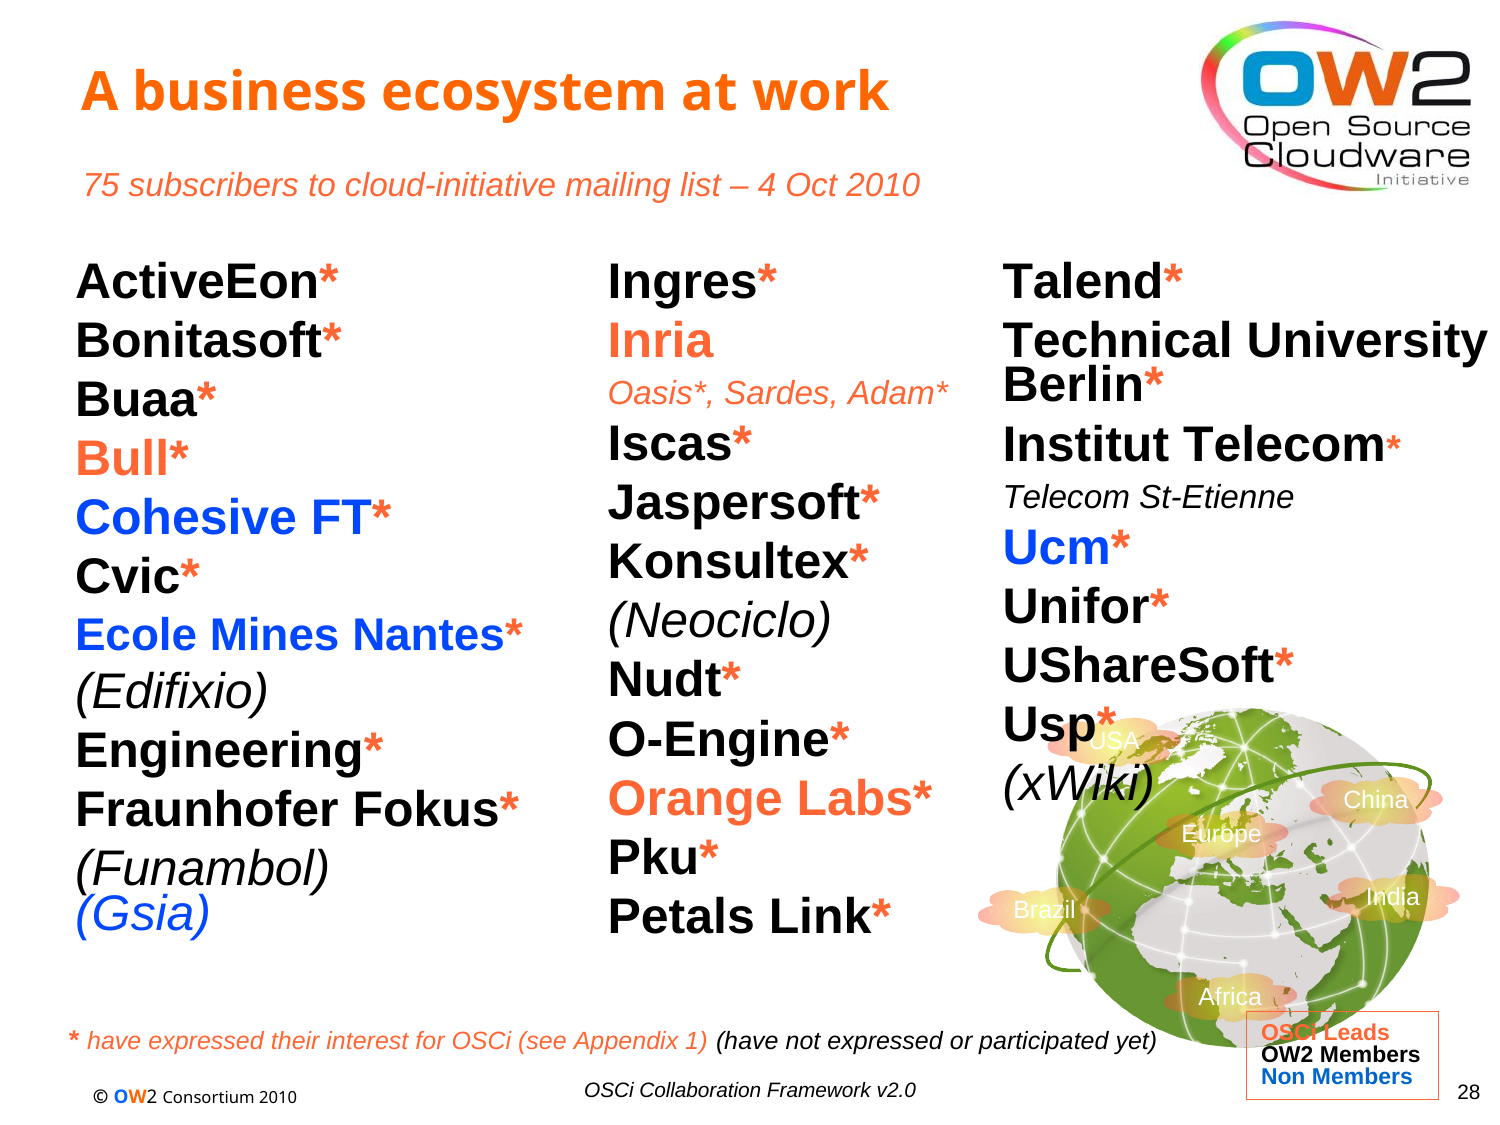

# A business ecosystem at work
75 subscribers to cloud-initiative mailing list – 4 Oct 2010
ActiveEon*
Bonitasoft*
Buaa*
Bull*
Cohesive FT*
Cvic*
Ecole Mines Nantes*
(Edifixio)
Engineering*
Fraunhofer Fokus*
(Funambol)
(Gsia)
Ingres*
Inria
Oasis*, Sardes, Adam*
Iscas*
Jaspersoft*
Konsultex*
(Neociclo)
Nudt*
O-Engine*
Orange Labs*
Pku*
Petals Link*
Talend*
Technical University Berlin*
Institut Telecom*
Telecom St-Etienne
Ucm*
Unifor*
UShareSoft*
Usp*
(xWiki)
USA
China
Europe
India
Brazil
Africa
OSCi Leads
OW2 Members
Non Members
* have expressed their interest for OSCi (see Appendix 1) (have not expressed or participated yet)